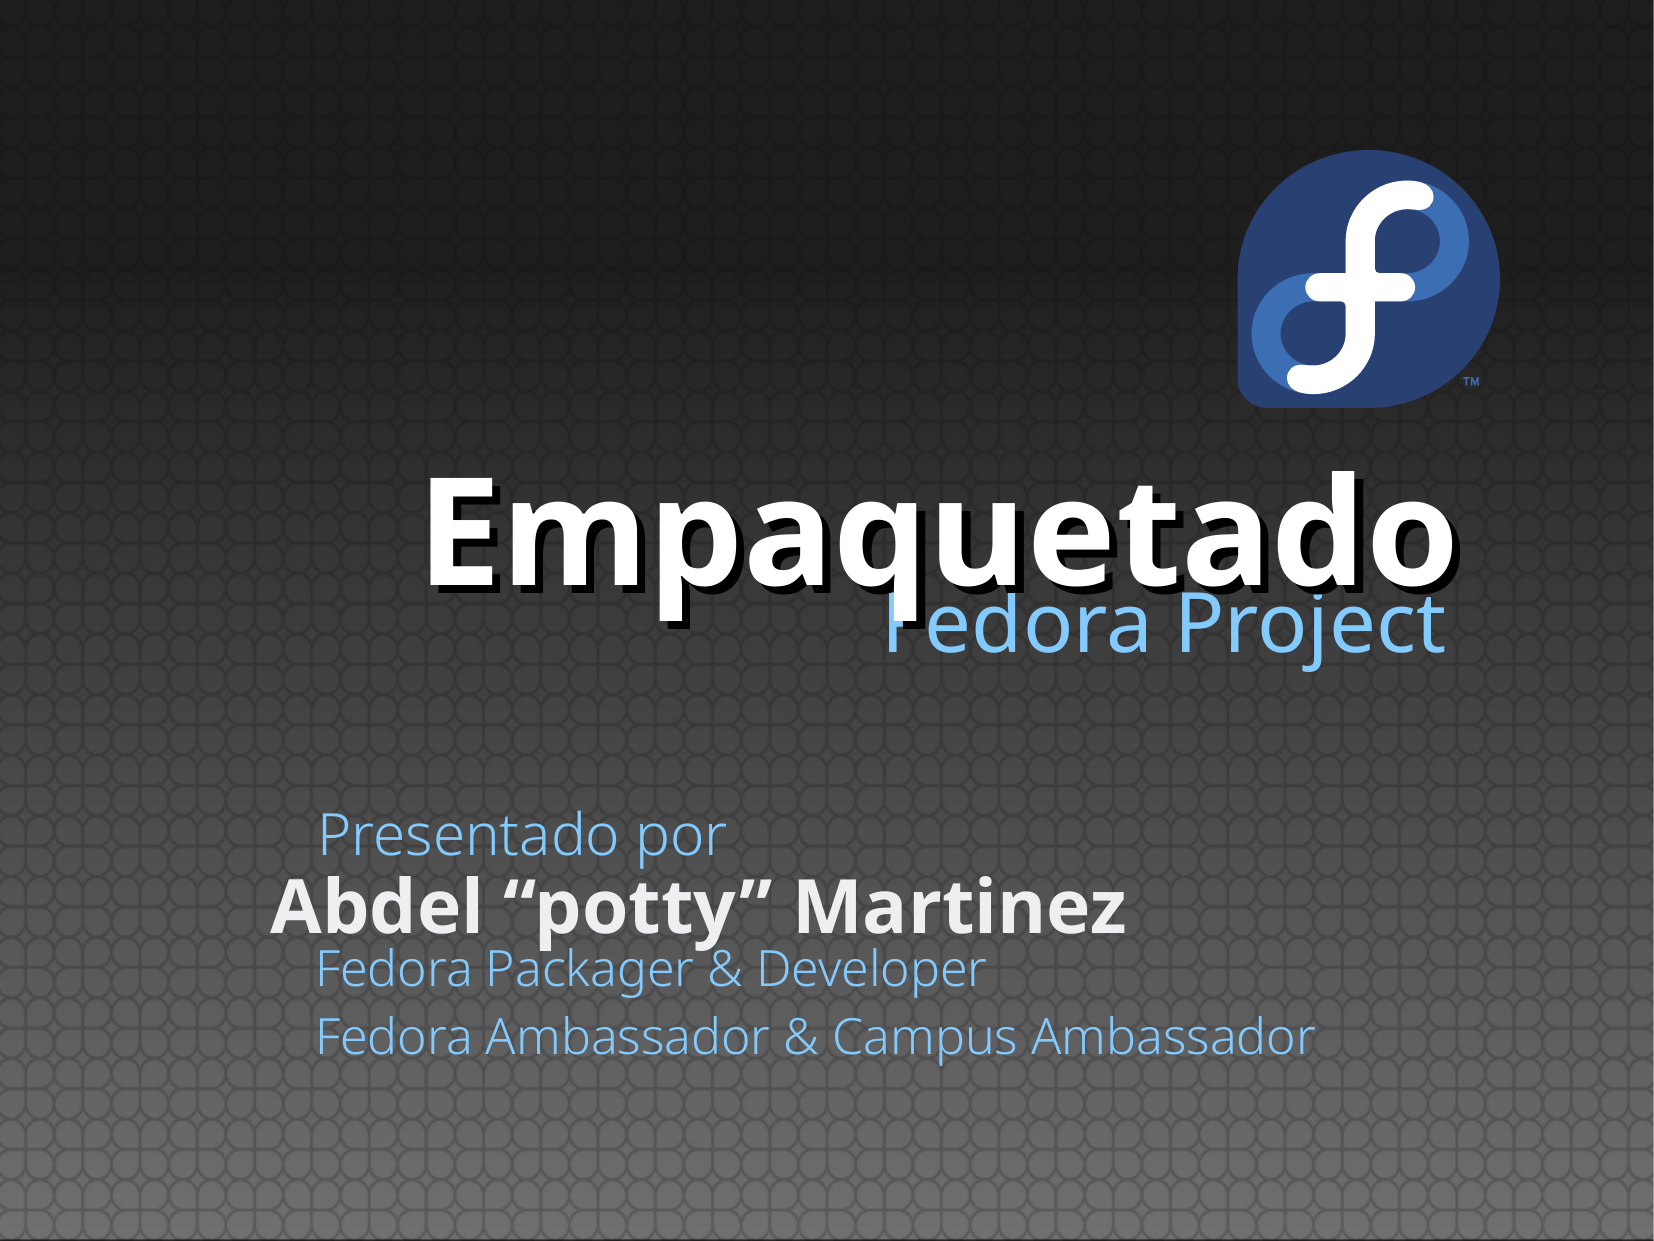

Empaquetado
# Fedora Project
Presentado por
Abdel “potty” Martinez
Fedora Packager & Developer
Fedora Ambassador & Campus Ambassador